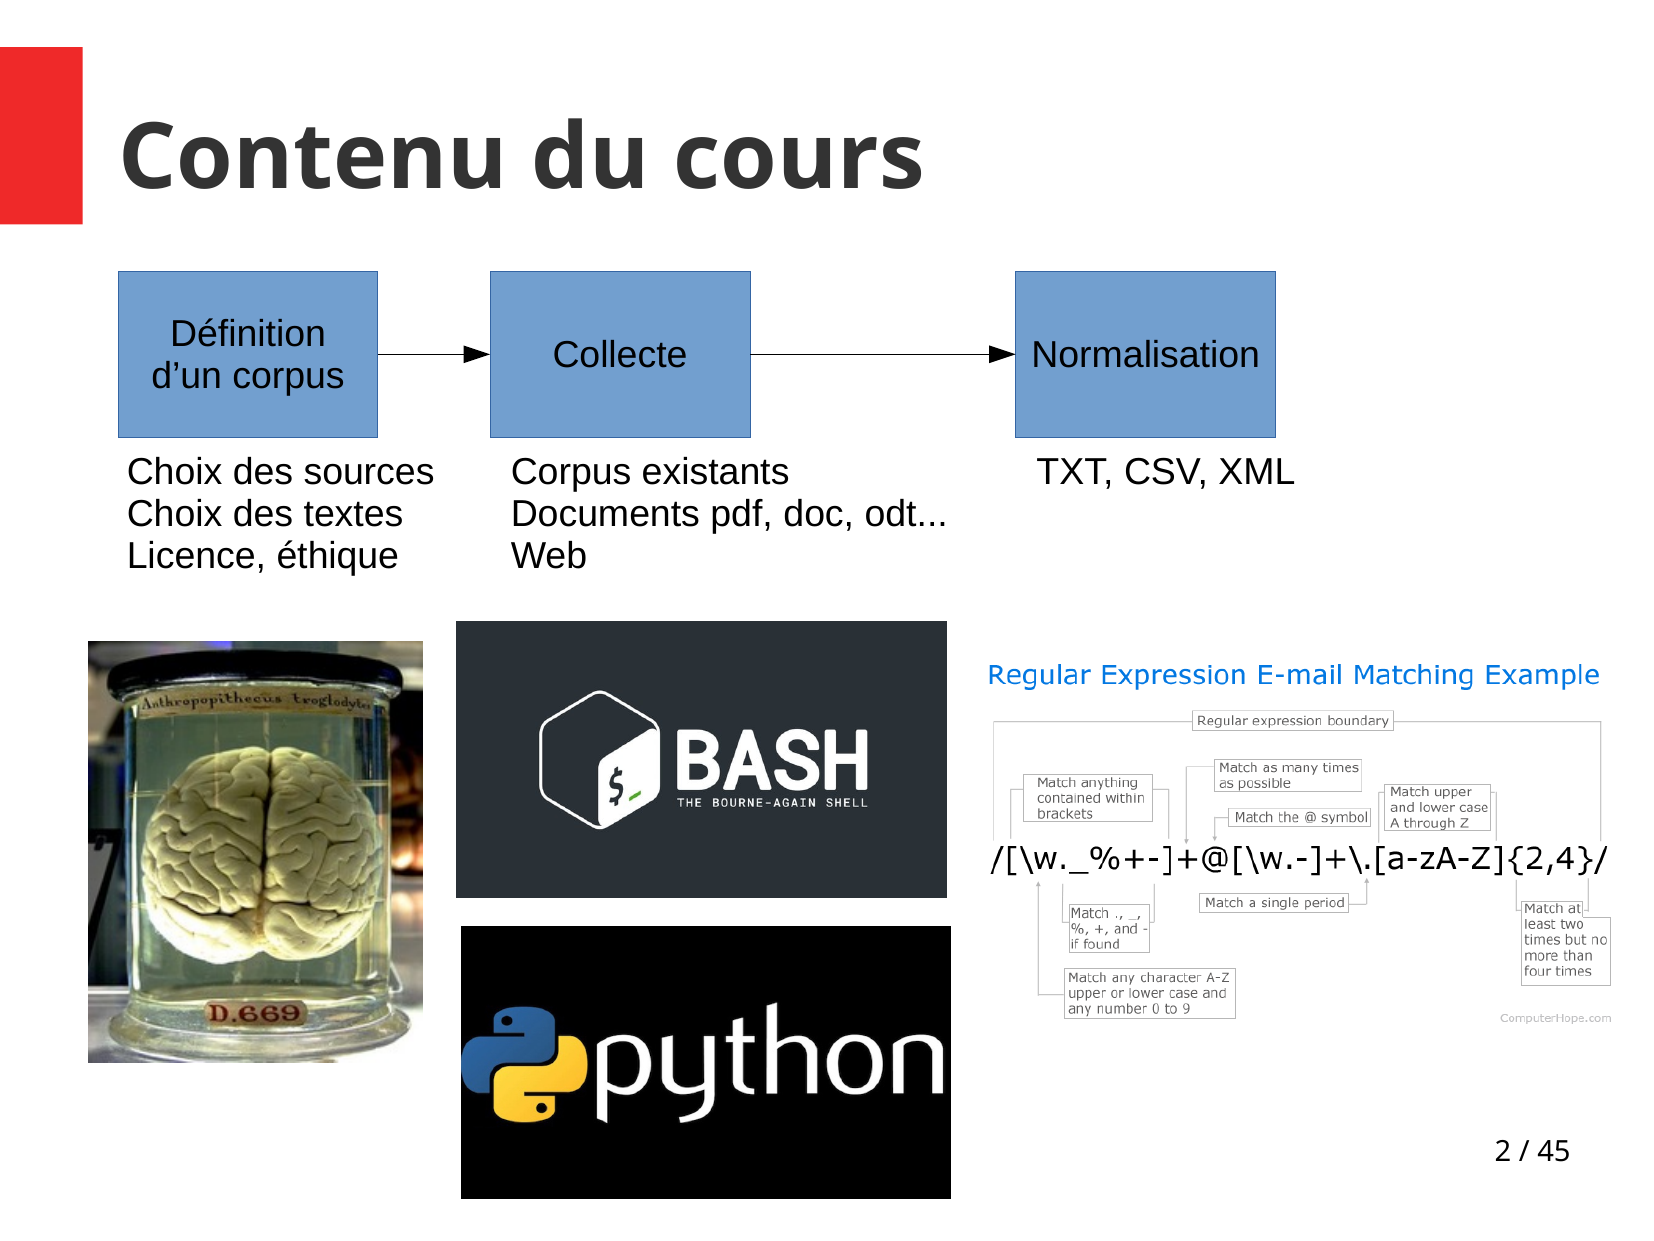

# Contenu du cours
Définition
d’un corpus
Collecte
Normalisation
Choix des sources
Choix des textes
Licence, éthique
Corpus existants
Documents pdf, doc, odt...
Web
TXT, CSV, XML
2